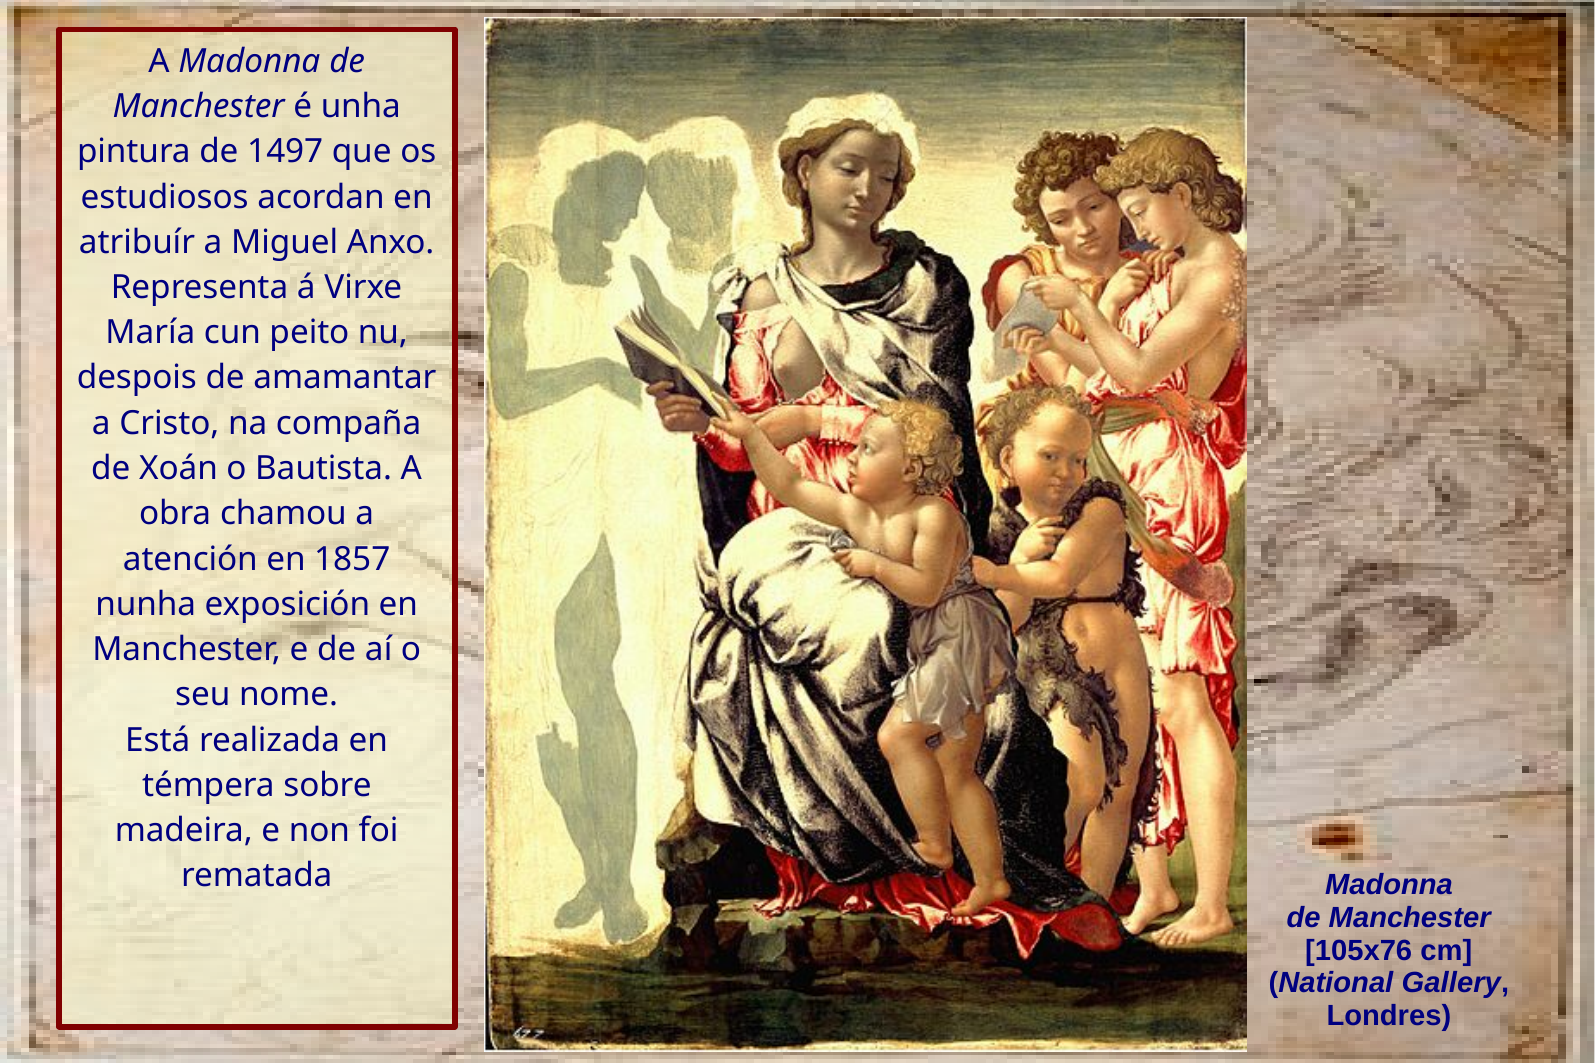

A Madonna de Manchester é unha pintura de 1497 que os estudiosos acordan en atribuír a Miguel Anxo. Representa á Virxe María cun peito nu, despois de amamantar a Cristo, na compaña de Xoán o Bautista. A obra chamou a atención en 1857 nunha exposición en Manchester, e de aí o seu nome.
Está realizada en témpera sobre madeira, e non foi rematada
Madonna
de Manchester
[105x76 cm]
(National Gallery,
Londres)